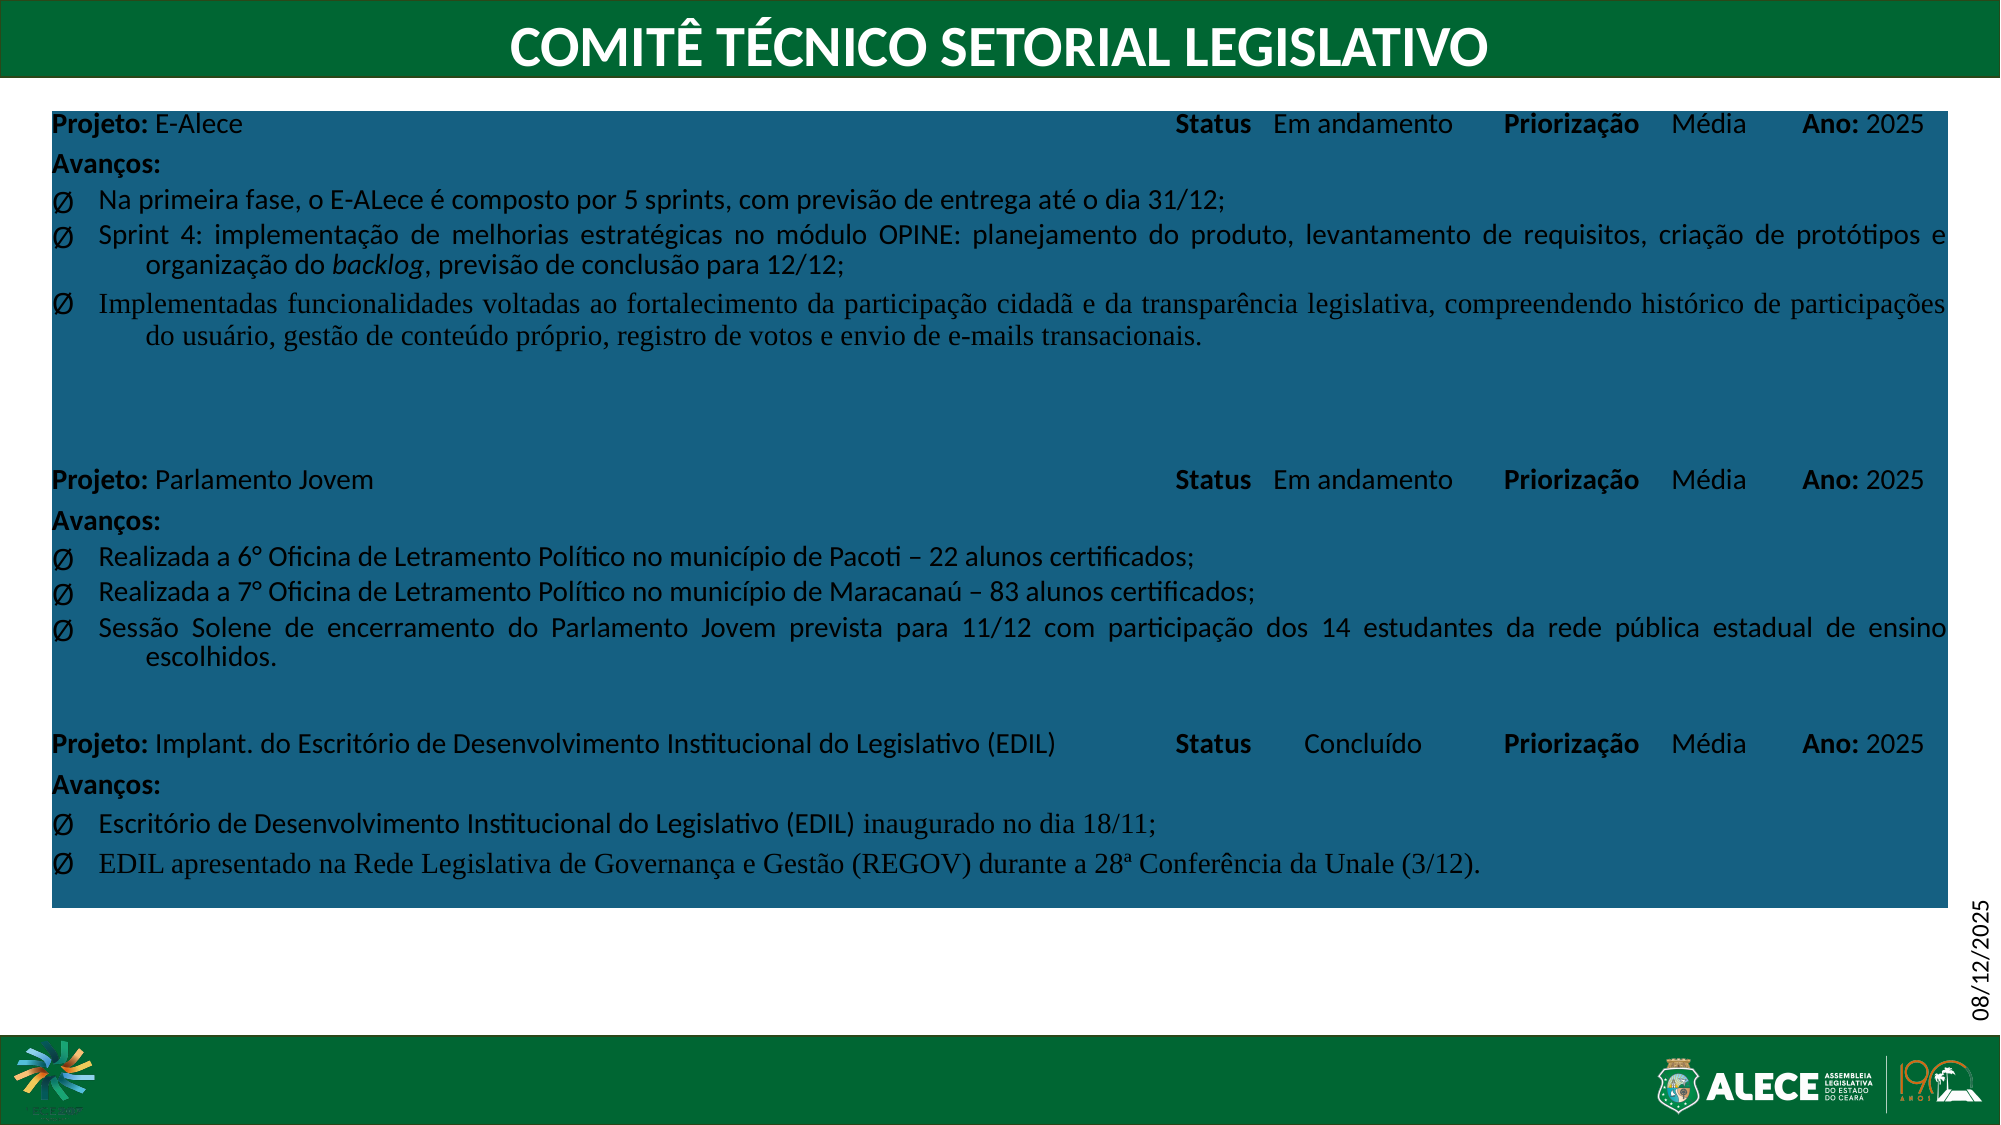

COMITÊ TÉCNICO SETORIAL LEGISLATIVO
| Projeto: E-Alece | Status | Em andamento | Priorização | Média | Ano: 2025 |
| --- | --- | --- | --- | --- | --- |
| Avanços: Na primeira fase, o E-ALece é composto por 5 sprints, com previsão de entrega até o dia 31/12; Sprint 4: implementação de melhorias estratégicas no módulo OPINE: planejamento do produto, levantamento de requisitos, criação de protótipos e organização do backlog, previsão de conclusão para 12/12; Implementadas funcionalidades voltadas ao fortalecimento da participação cidadã e da transparência legislativa, compreendendo histórico de participações do usuário, gestão de conteúdo próprio, registro de votos e envio de e-mails transacionais. | | | | | |
| Projeto: Parlamento Jovem | Status | Em andamento | Priorização | Média | Ano: 2025 |
| Avanços: Realizada a 6° Oficina de Letramento Político no município de Pacoti – 22 alunos certificados; Realizada a 7° Oficina de Letramento Político no município de Maracanaú – 83 alunos certificados; Sessão Solene de encerramento do Parlamento Jovem prevista para 11/12 com participação dos 14 estudantes da rede pública estadual de ensino escolhidos. | | | | | |
| Projeto: Implant. do Escritório de Desenvolvimento Institucional do Legislativo (EDIL) | Status | Concluído | Priorização | Média | Ano: 2025 |
| Avanços: Escritório de Desenvolvimento Institucional do Legislativo (EDIL) inaugurado no dia 18/11; EDIL apresentado na Rede Legislativa de Governança e Gestão (REGOV) durante a 28ª Conferência da Unale (3/12). | | | | | |
08/12/2025